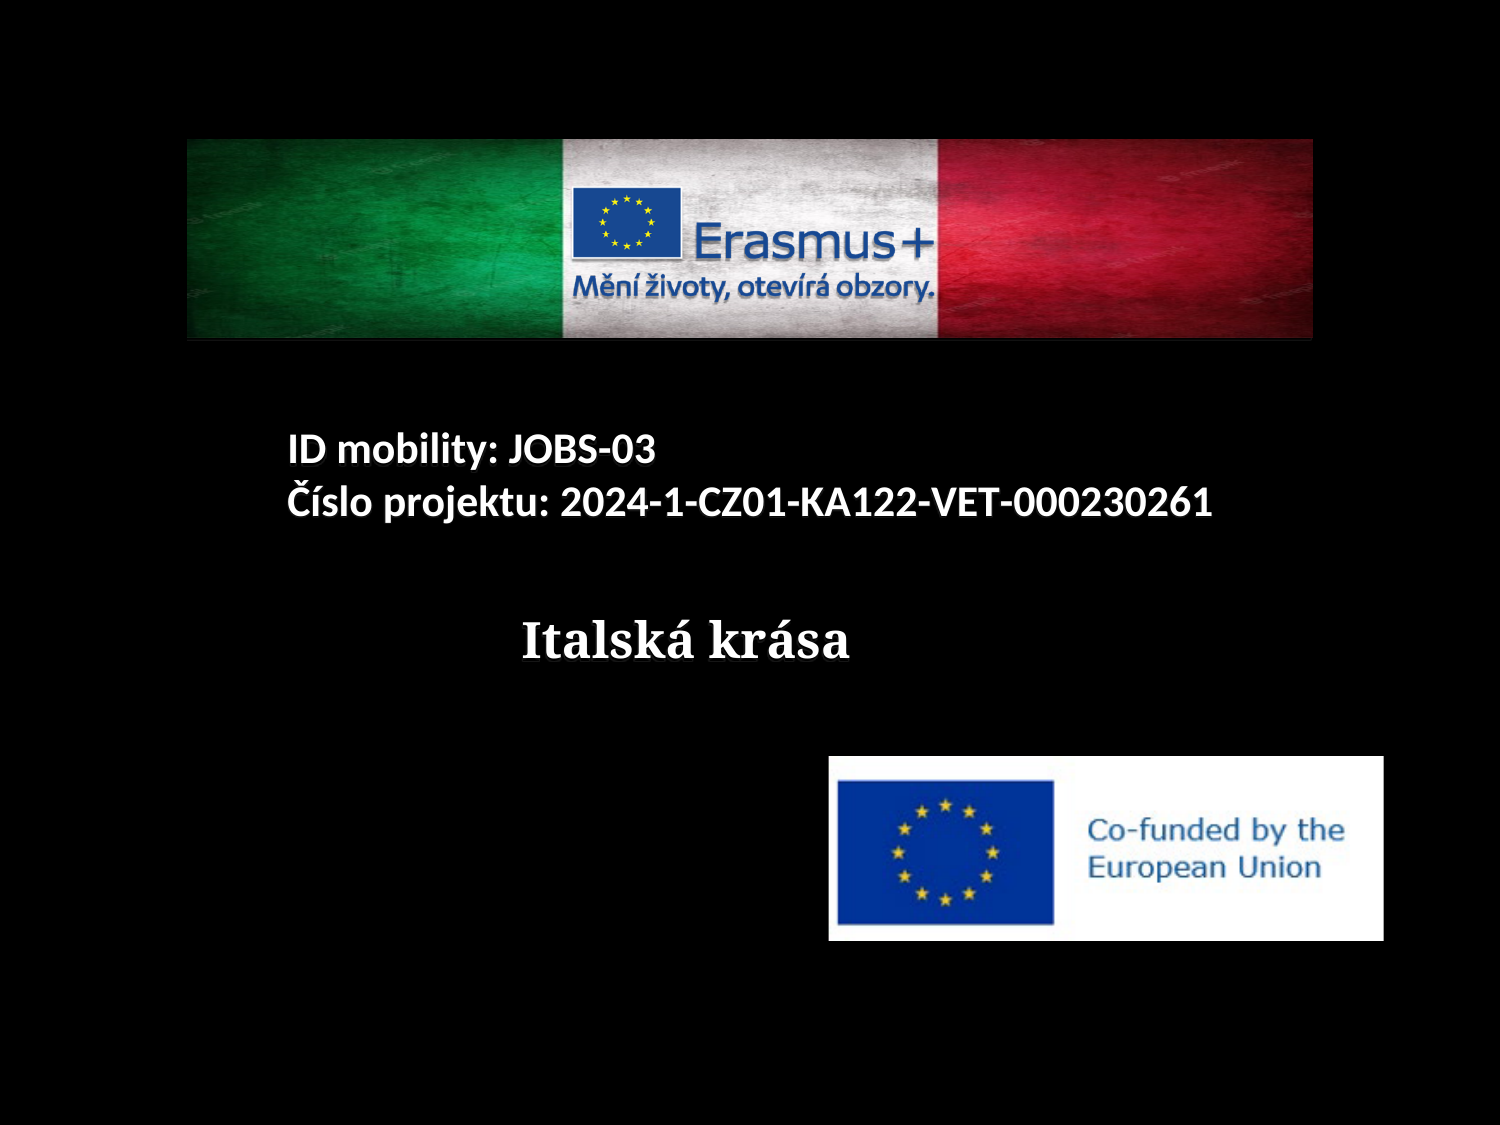

ID mobility: JOBS-03
Číslo projektu: 2024-1-CZ01-KA122-VET-000230261
Italská krása